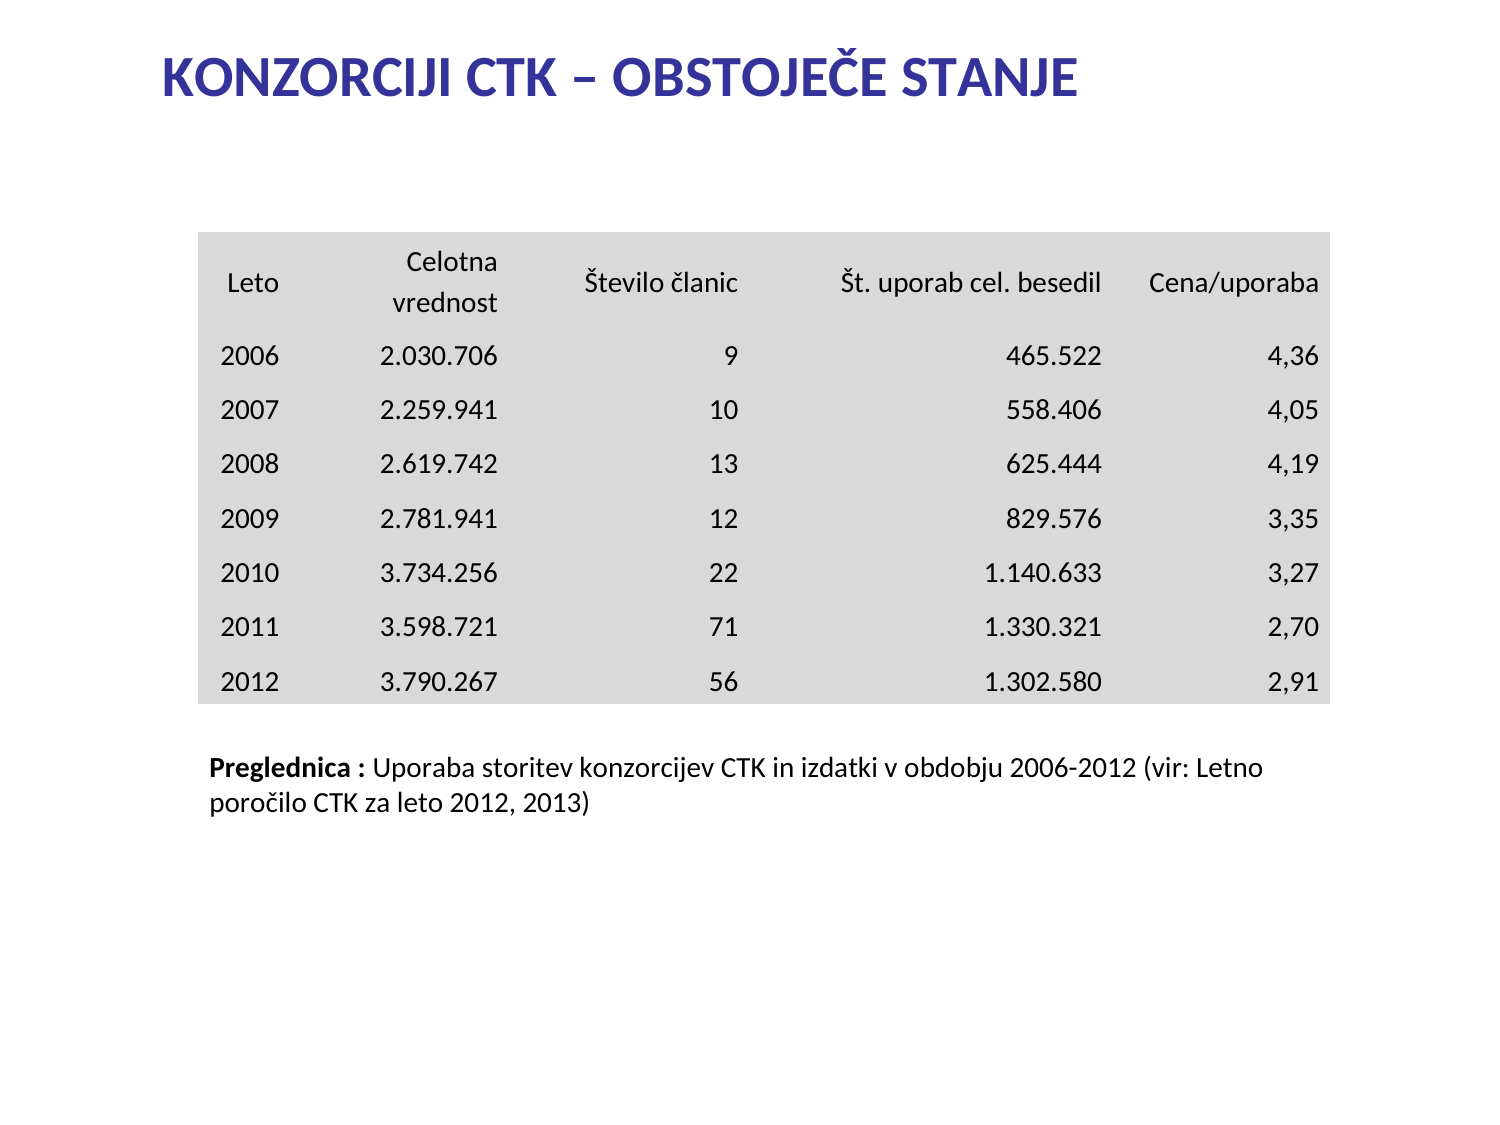

# KONZORCIJI CTK – OBSTOJEČE STANJE
| Leto | Celotna vrednost | Število članic | Št. uporab cel. besedil | Cena/uporaba |
| --- | --- | --- | --- | --- |
| 2006 | 2.030.706 | 9 | 465.522 | 4,36 |
| 2007 | 2.259.941 | 10 | 558.406 | 4,05 |
| 2008 | 2.619.742 | 13 | 625.444 | 4,19 |
| 2009 | 2.781.941 | 12 | 829.576 | 3,35 |
| 2010 | 3.734.256 | 22 | 1.140.633 | 3,27 |
| 2011 | 3.598.721 | 71 | 1.330.321 | 2,70 |
| 2012 | 3.790.267 | 56 | 1.302.580 | 2,91 |
Preglednica : Uporaba storitev konzorcijev CTK in izdatki v obdobju 2006-2012 (vir: Letno poročilo CTK za leto 2012, 2013)